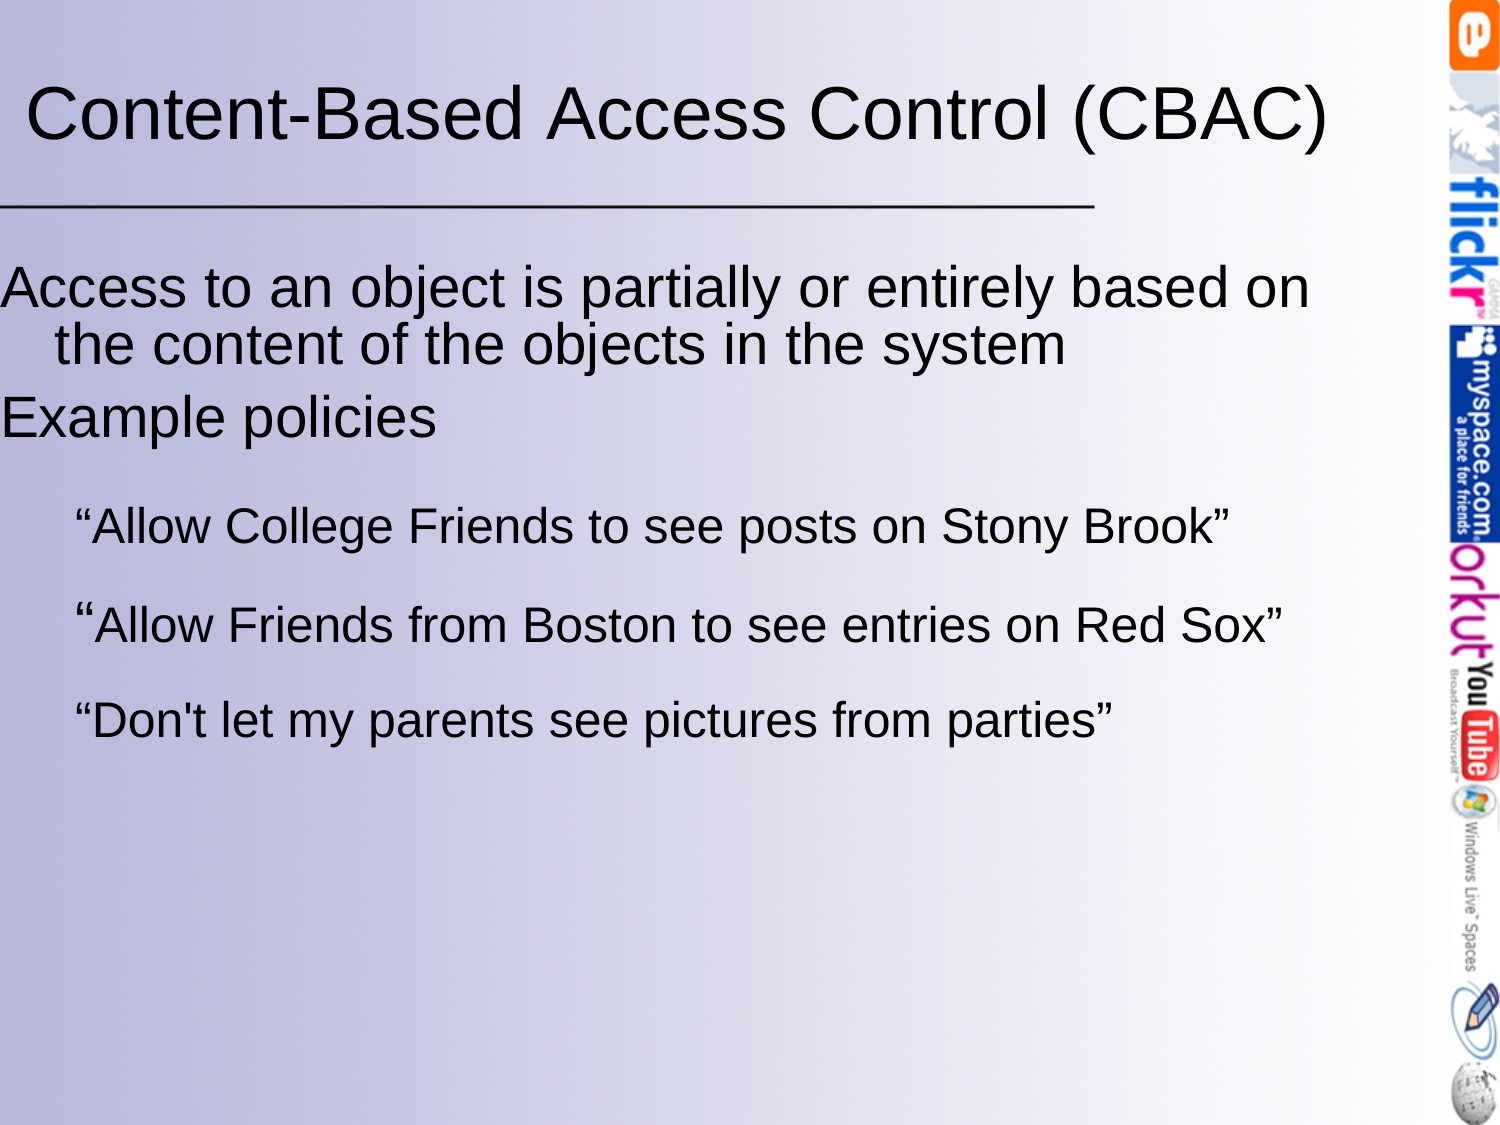

# Content-Based Access Control (CBAC)‏
Access to an object is partially or entirely based on the content of the objects in the system
Example policies
“Allow College Friends to see posts on Stony Brook”
“Allow Friends from Boston to see entries on Red Sox”
“Don't let my parents see pictures from parties”